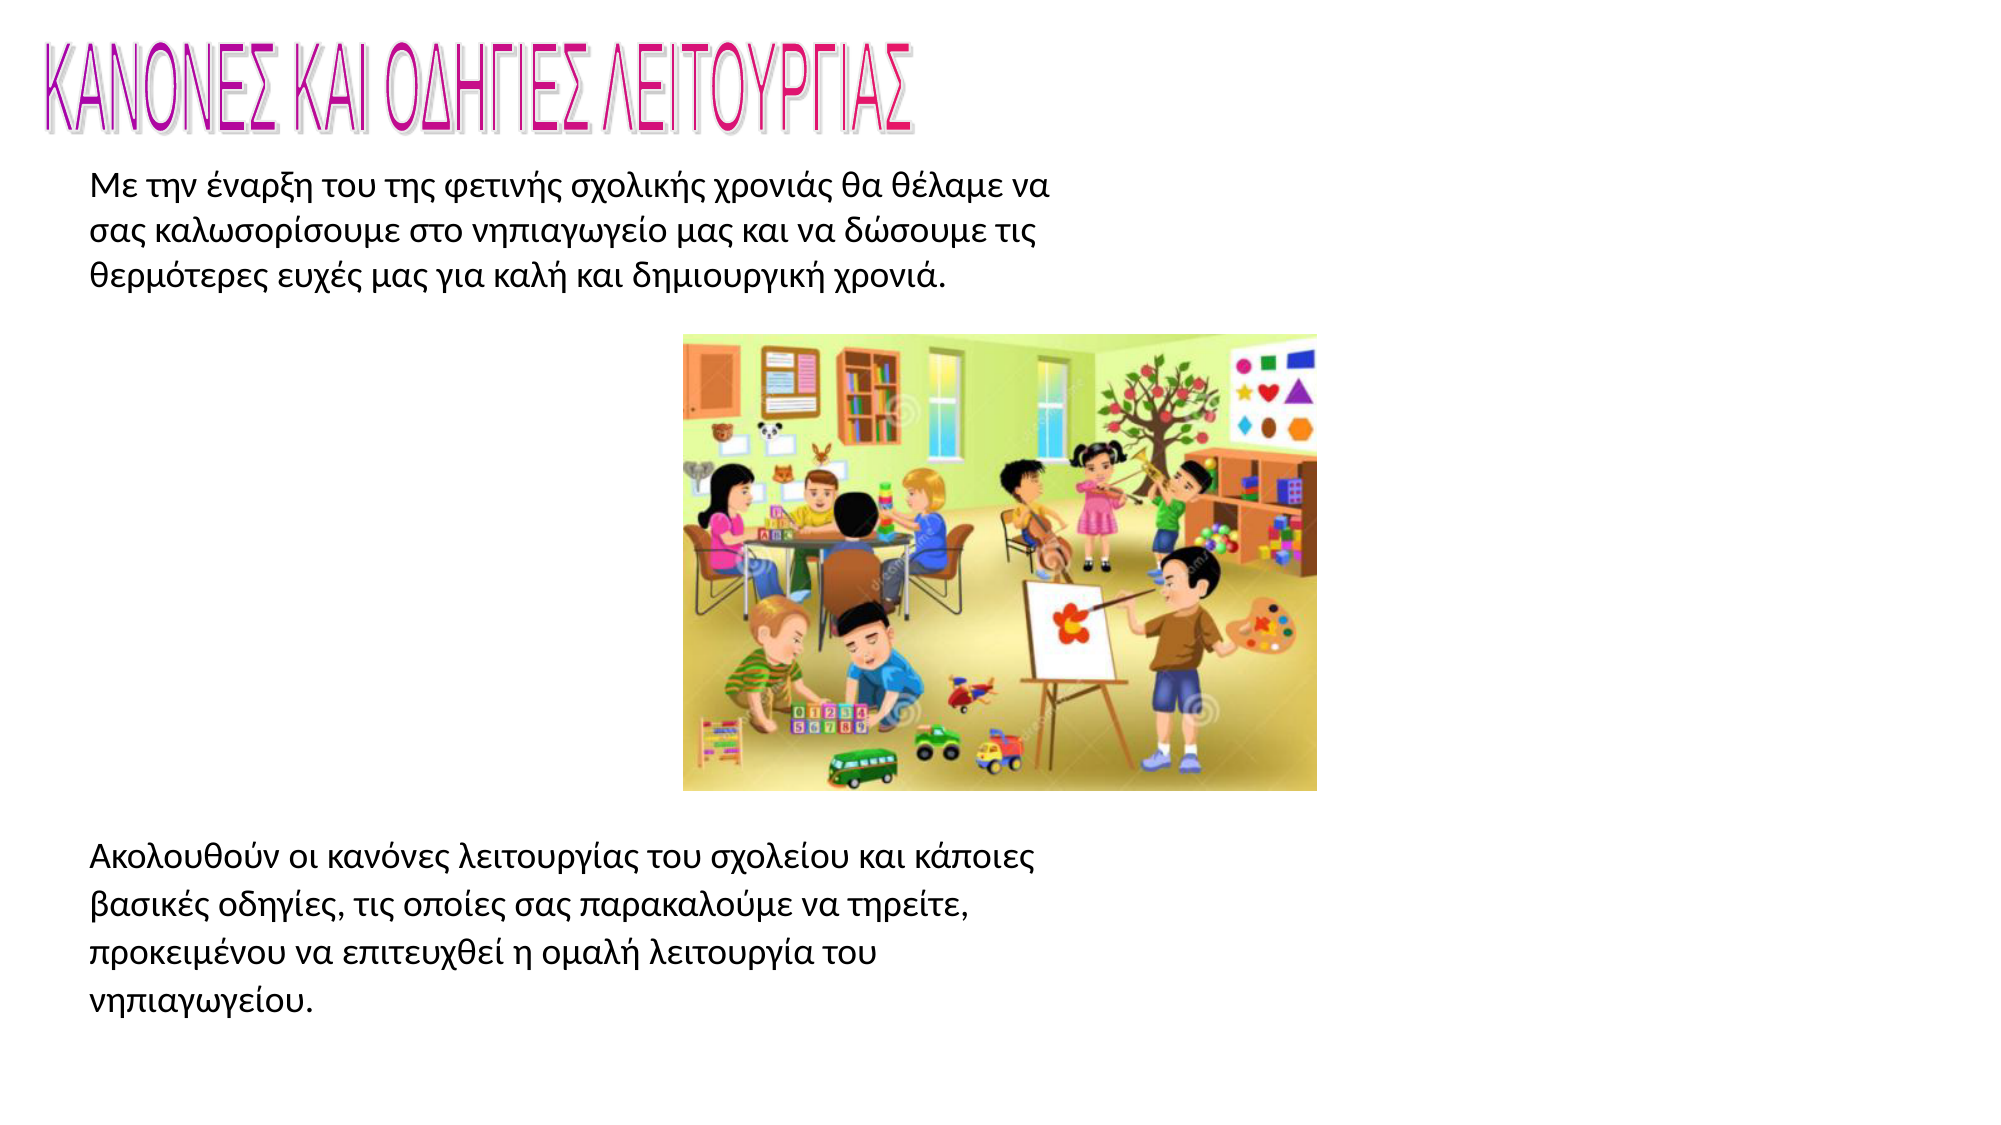

KANONEΣ ΚΑΙ ΟΔΗΓΙΕΣ ΛΕΙΤΟΥΡΓΙΑΣ
Με την έναρξη του της φετινής σχολικής χρονιάς θα θέλαμε να σας καλωσορίσουμε στο νηπιαγωγείο μας και να δώσουμε τις θερμότερες ευχές μας για καλή και δημιουργική χρονιά.
Ακολουθούν οι κανόνες λειτουργίας του σχολείου και κάποιες βασικές οδηγίες, τις οποίες σας παρακαλούμε να τηρείτε, προκειμένου να επιτευχθεί η ομαλή λειτουργία του νηπιαγωγείου.